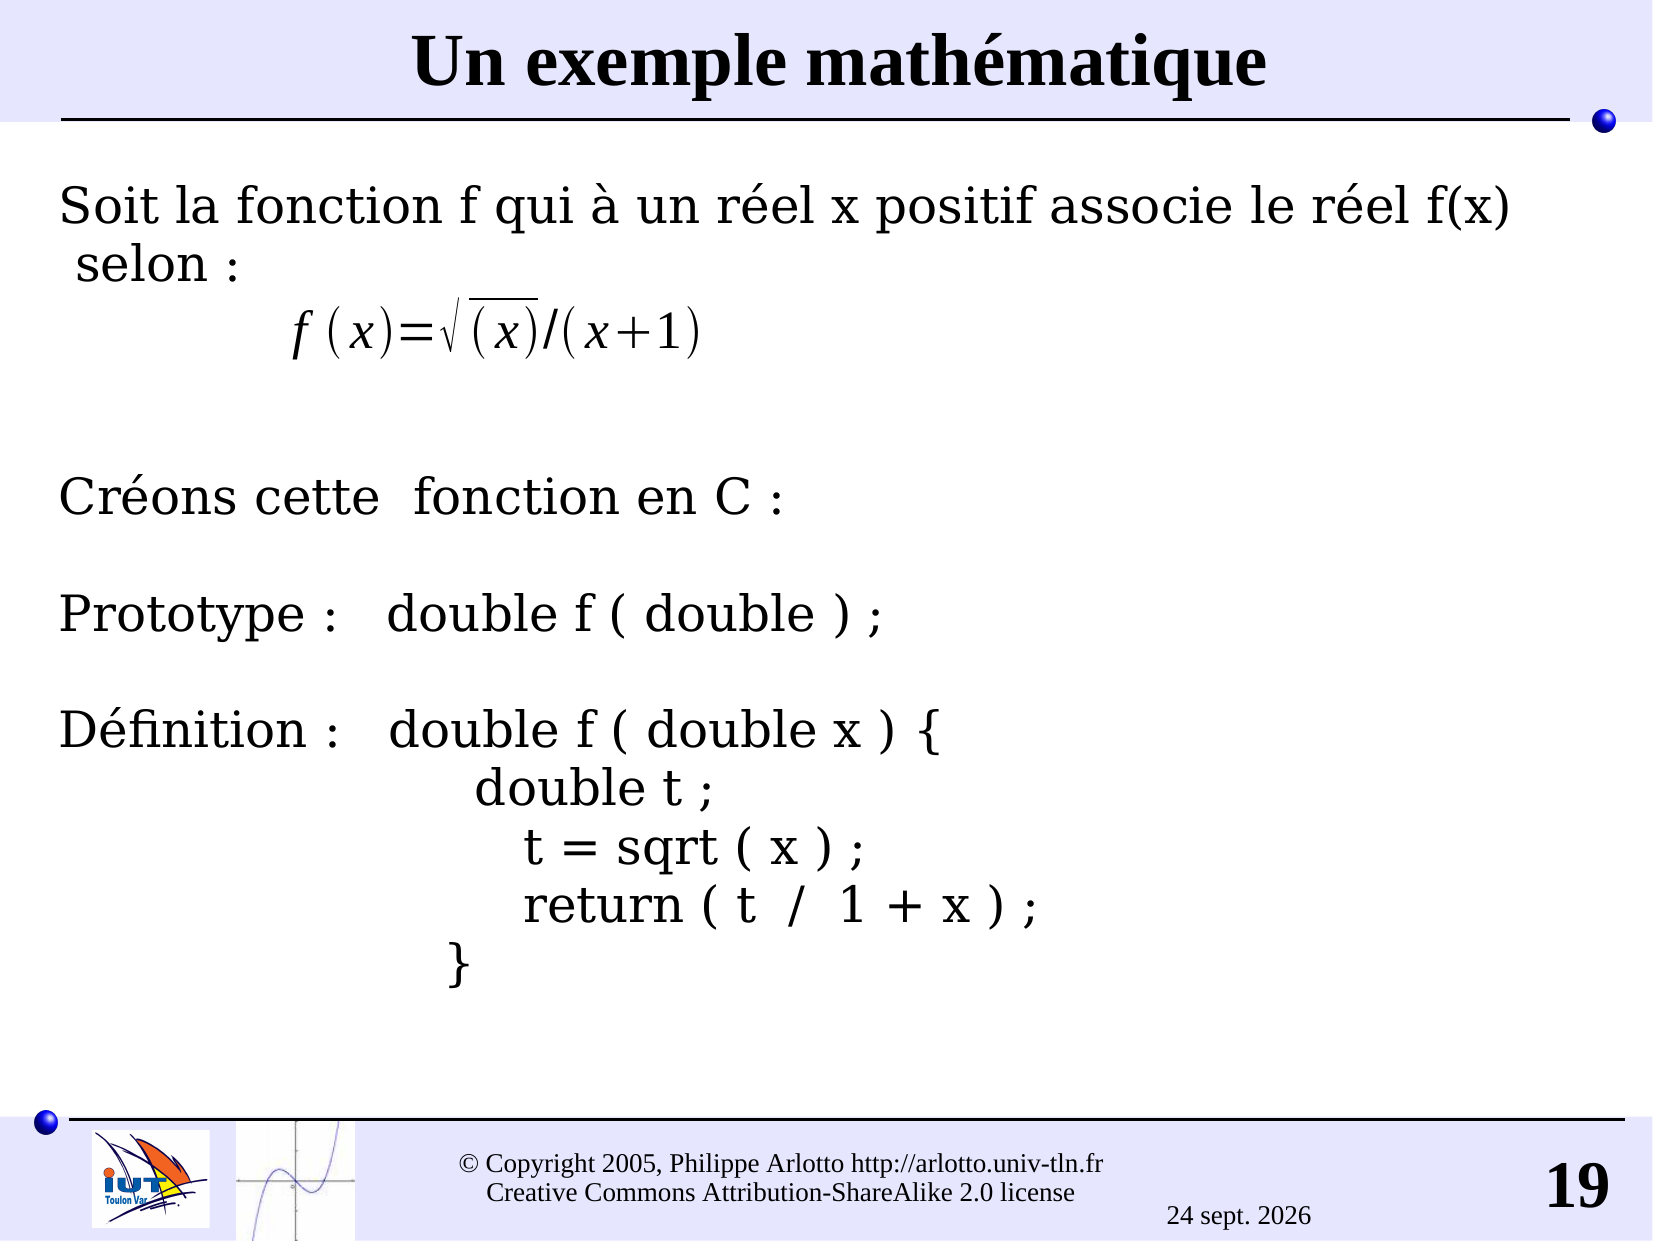

# Un exemple mathématique
Soit la fonction f qui à un réel x positif associe le réel f(x)
 selon :
Créons cette fonction en C :
Prototype : double f ( double ) ;
Définition : double f ( double x ) {
 double t ;
 t = sqrt ( x ) ;
 return ( t / 1 + x ) ;
 }